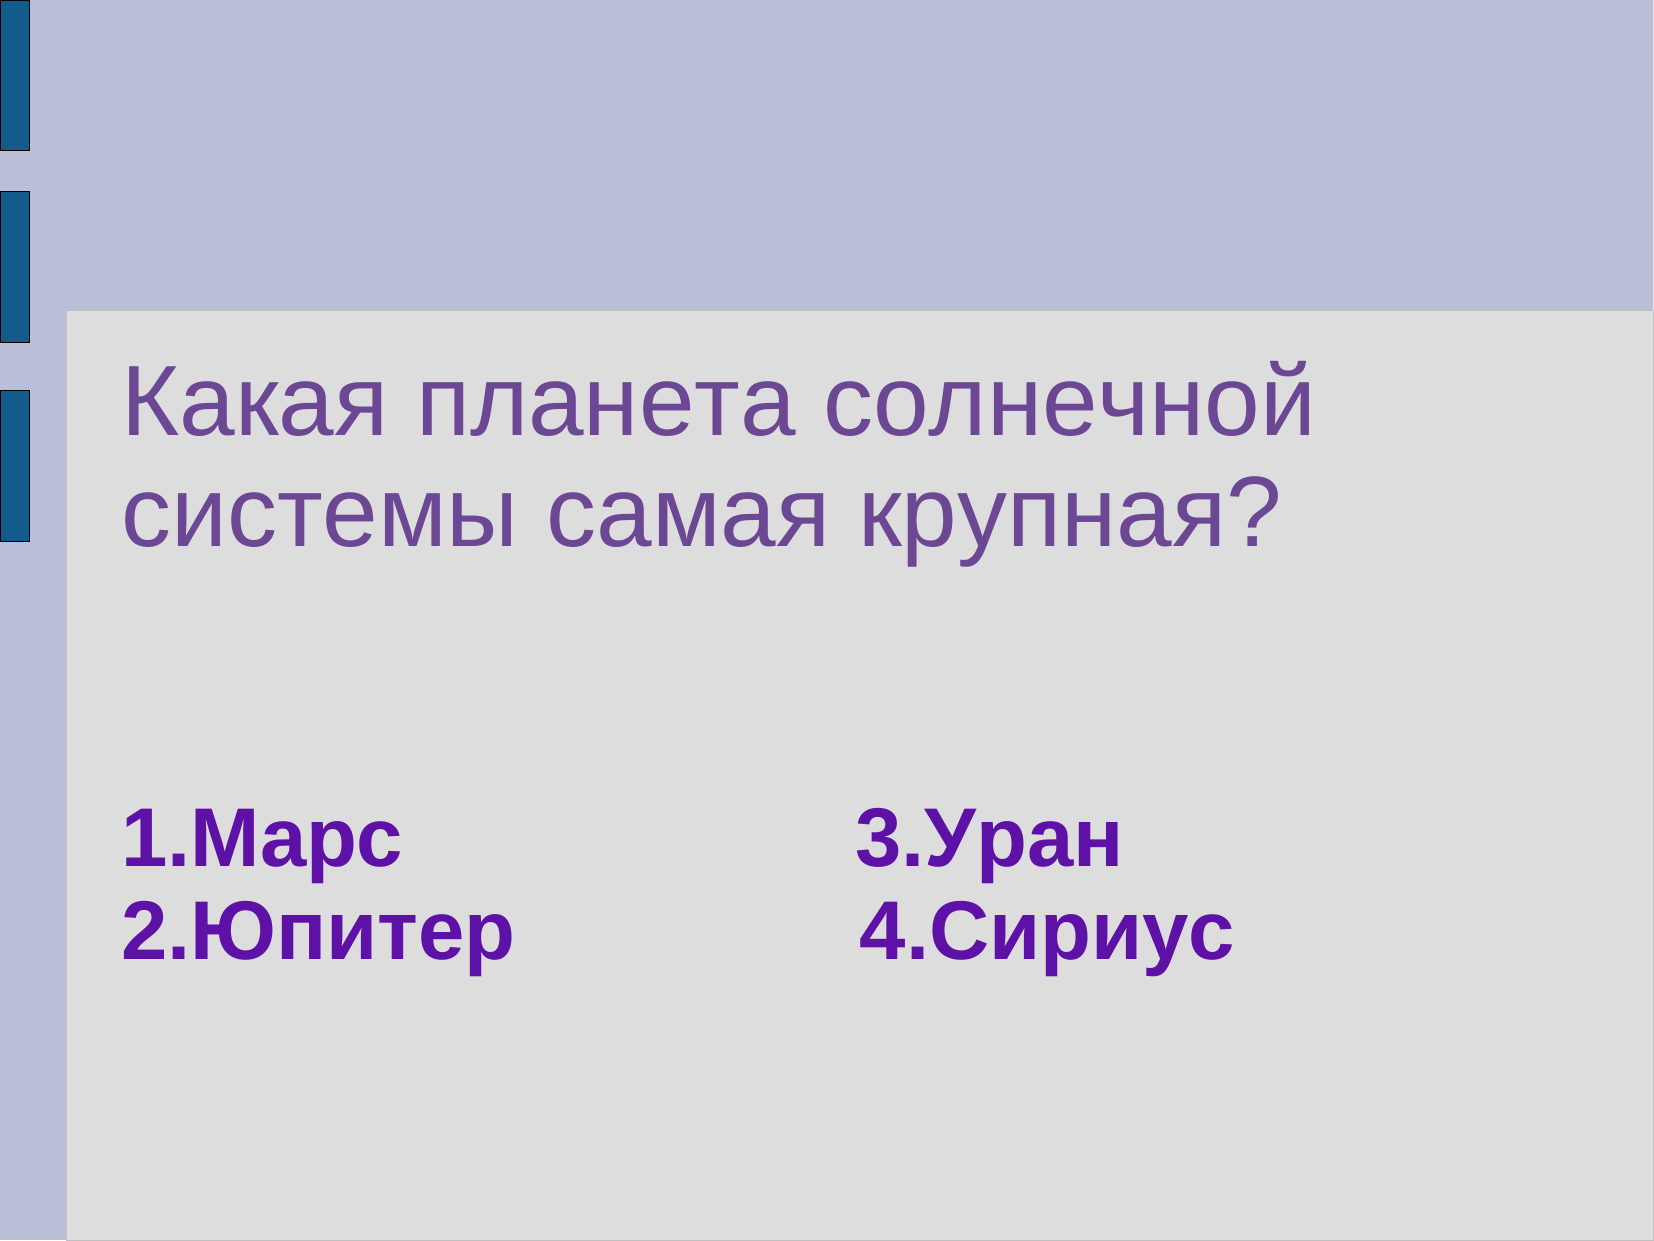

#
Какая планета солнечной системы самая крупная?
1.Марс						 3.Уран
2.Юпитер					4.Сириус